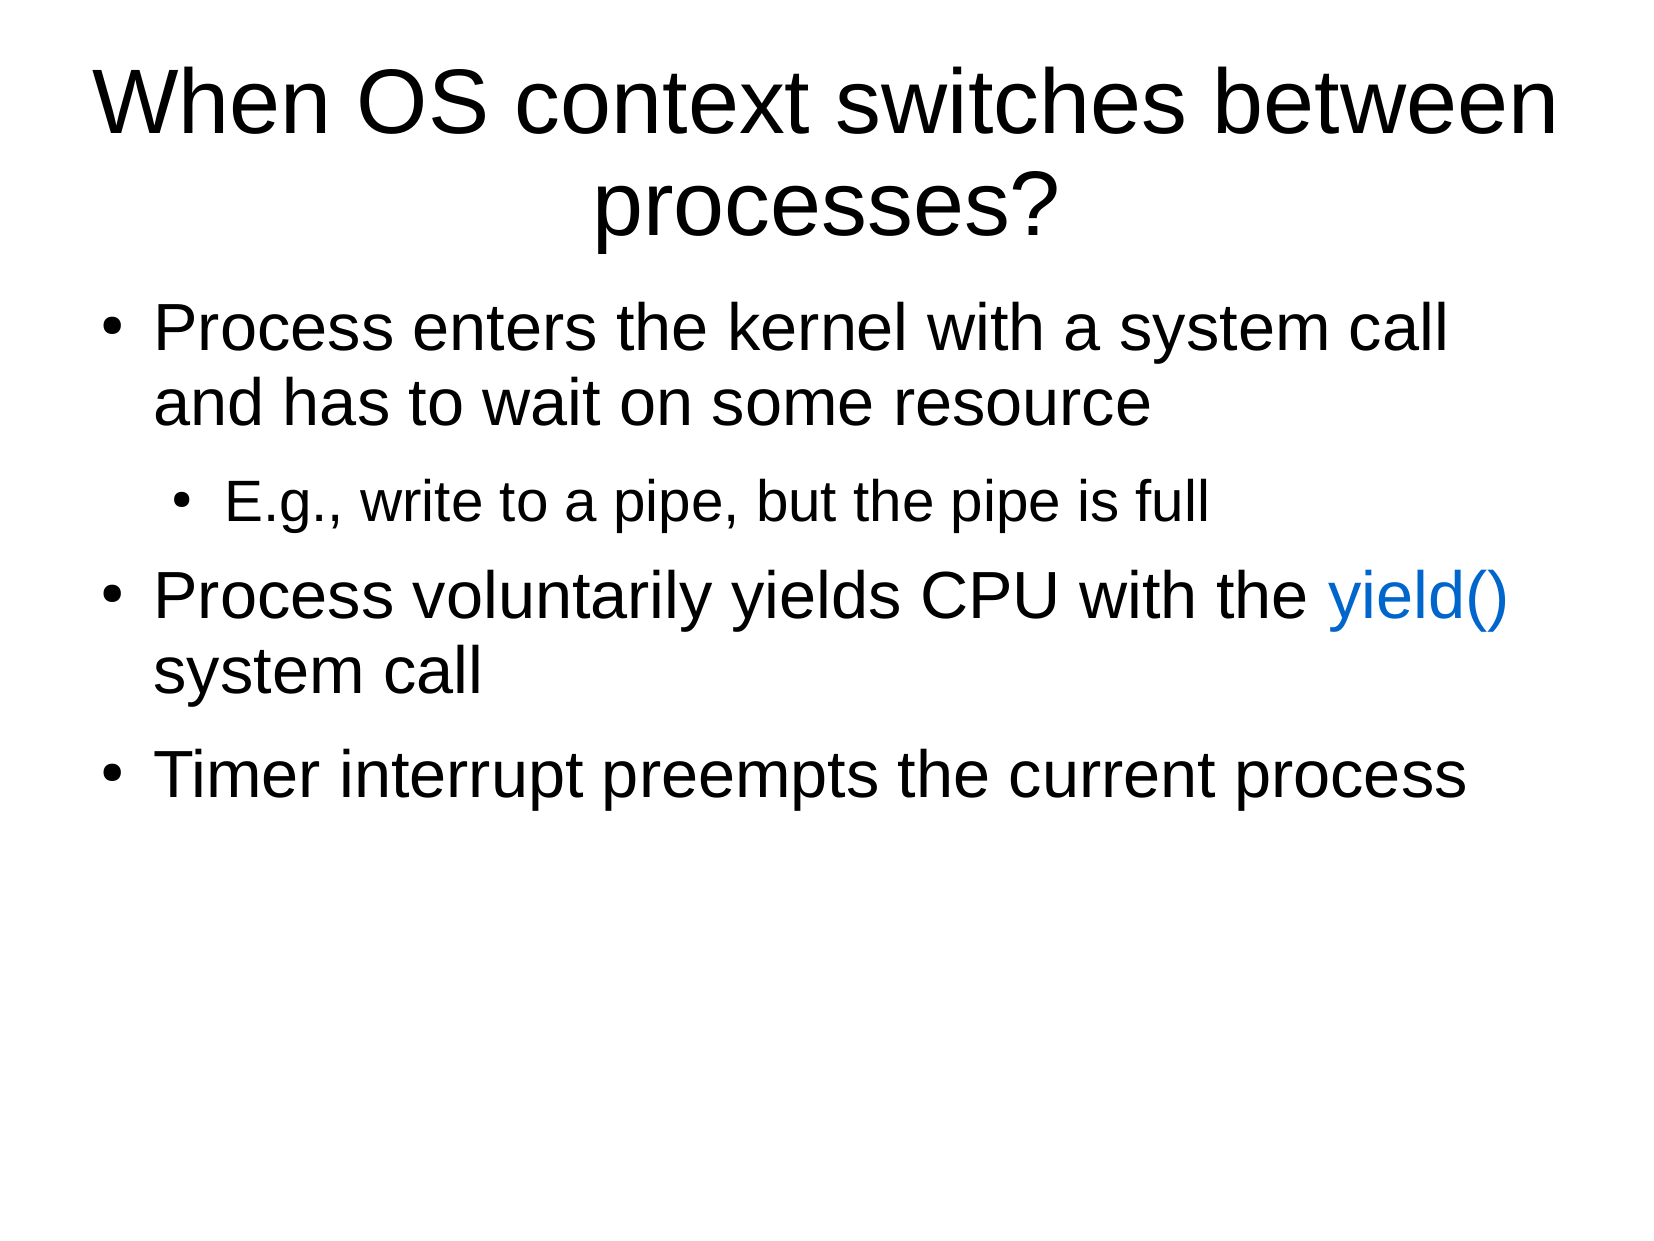

# When OS context switches between processes?
Process enters the kernel with a system call and has to wait on some resource
E.g., write to a pipe, but the pipe is full
Process voluntarily yields CPU with the yield() system call
Timer interrupt preempts the current process